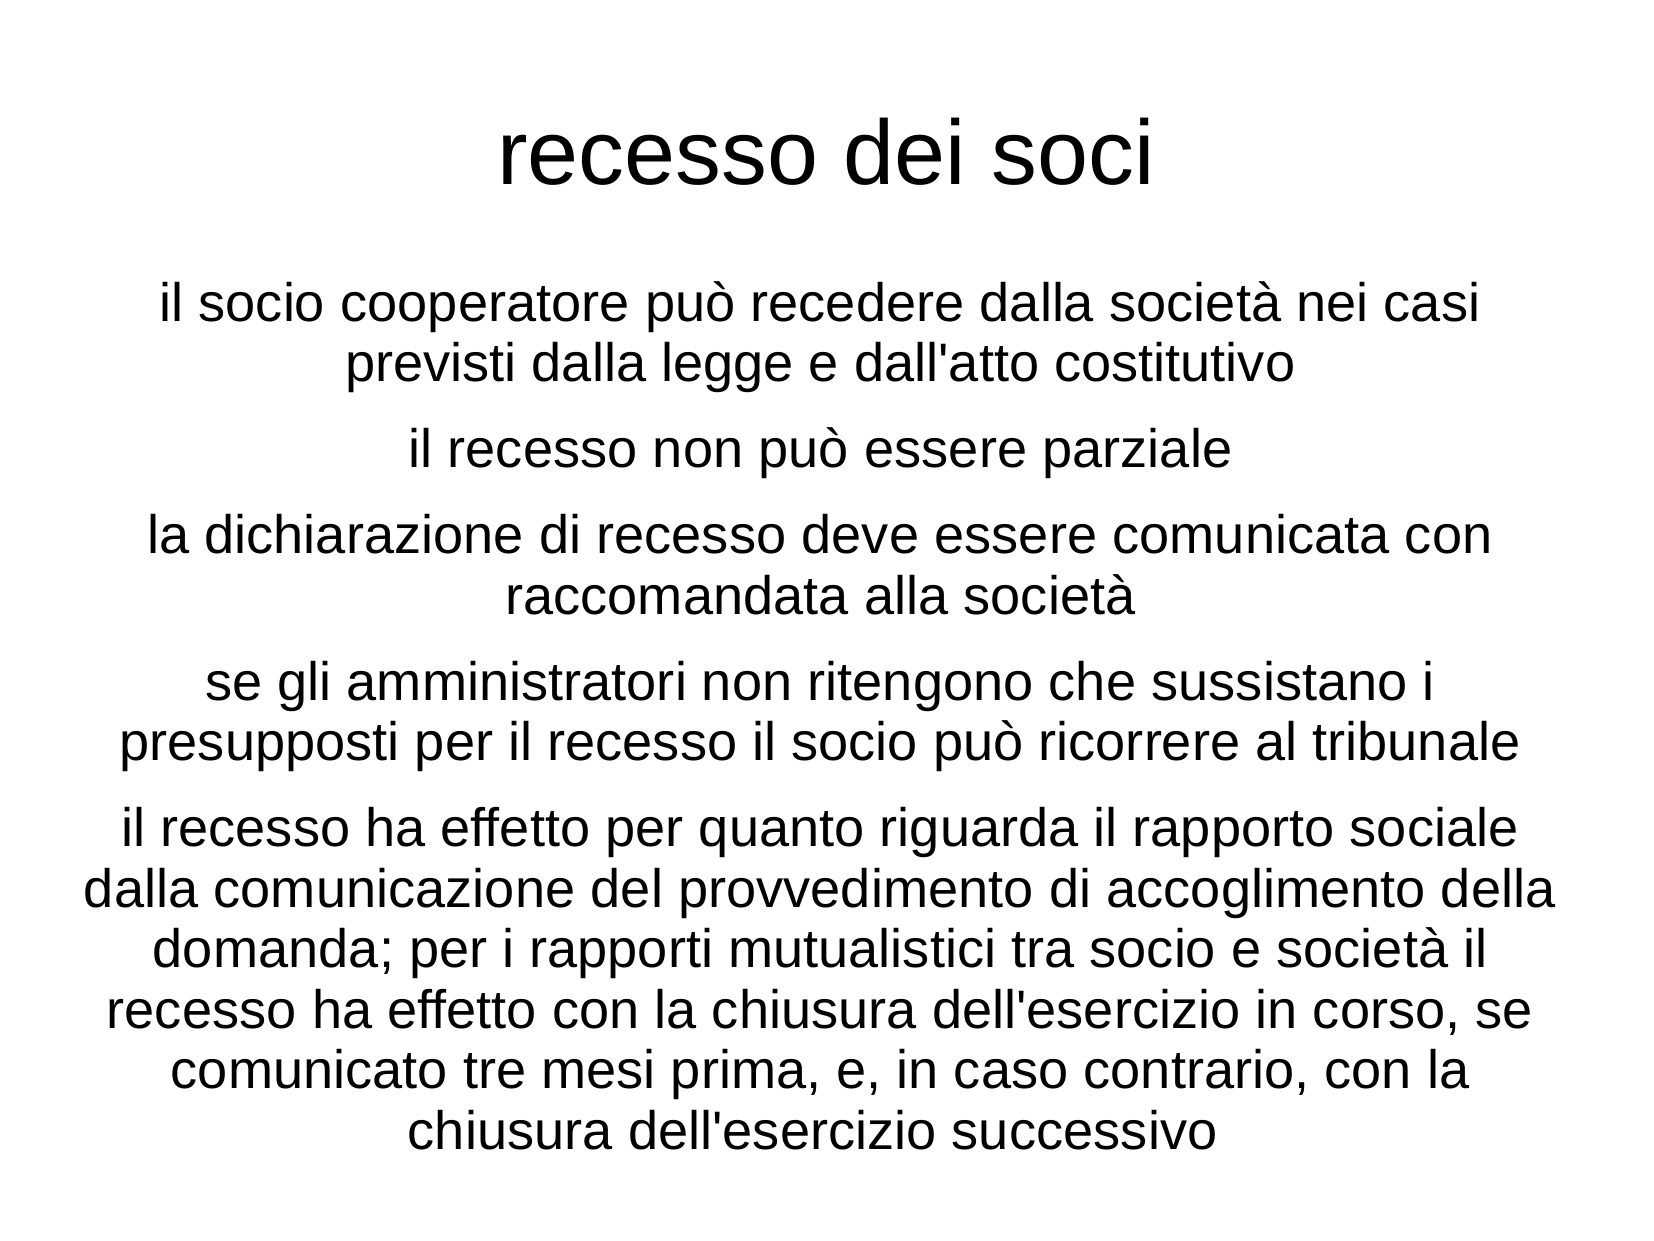

# recesso dei soci
il socio cooperatore può recedere dalla società nei casi previsti dalla legge e dall'atto costitutivo
il recesso non può essere parziale
la dichiarazione di recesso deve essere comunicata con raccomandata alla società
se gli amministratori non ritengono che sussistano i presupposti per il recesso il socio può ricorrere al tribunale
il recesso ha effetto per quanto riguarda il rapporto sociale dalla comunicazione del provvedimento di accoglimento della domanda; per i rapporti mutualistici tra socio e società il recesso ha effetto con la chiusura dell'esercizio in corso, se comunicato tre mesi prima, e, in caso contrario, con la chiusura dell'esercizio successivo